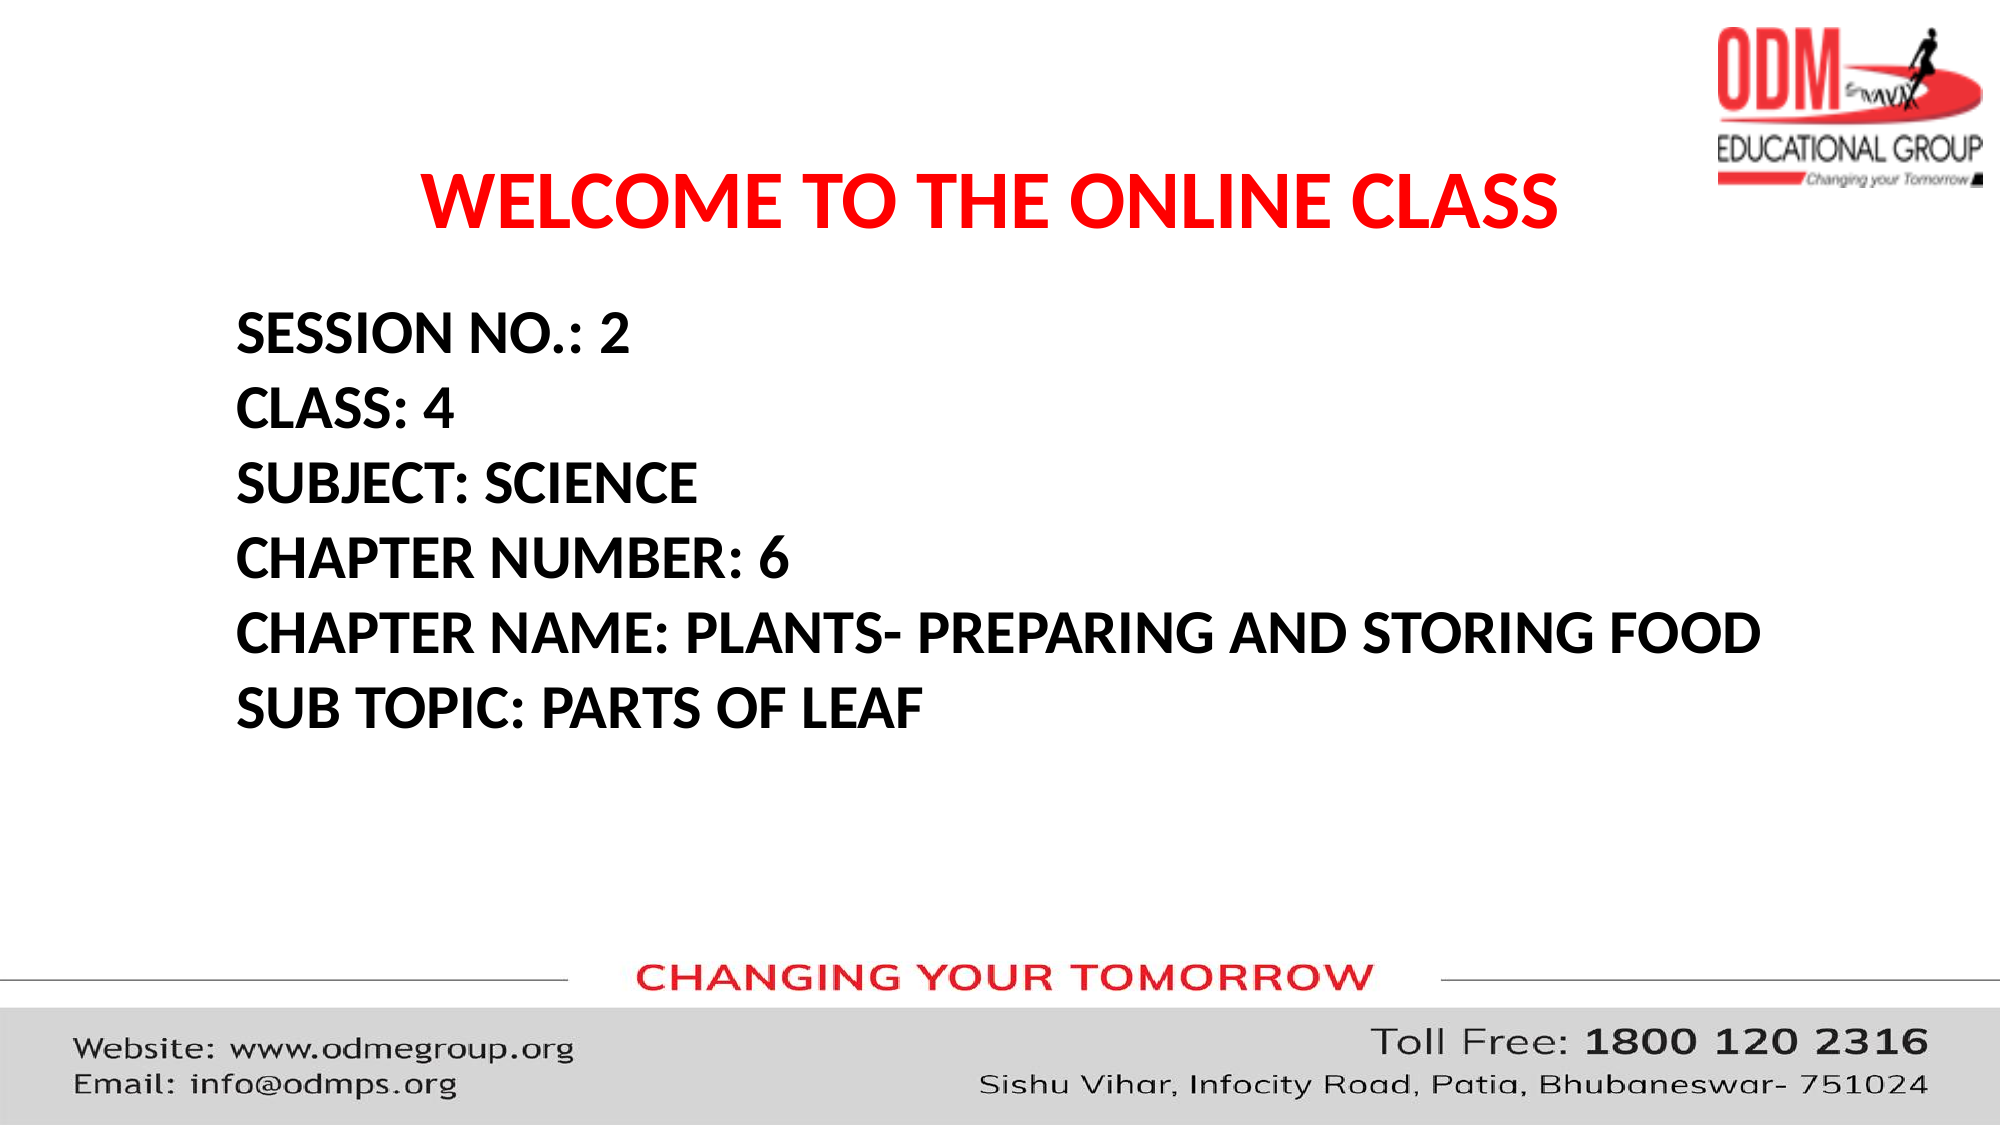

WELCOME TO THE ONLINE CLASS
SESSION NO.: 2
CLASS: 4
SUBJECT: SCIENCE
CHAPTER NUMBER: 6
CHAPTER NAME: PLANTS- PREPARING AND STORING FOOD
SUB TOPIC: PARTS OF LEAF